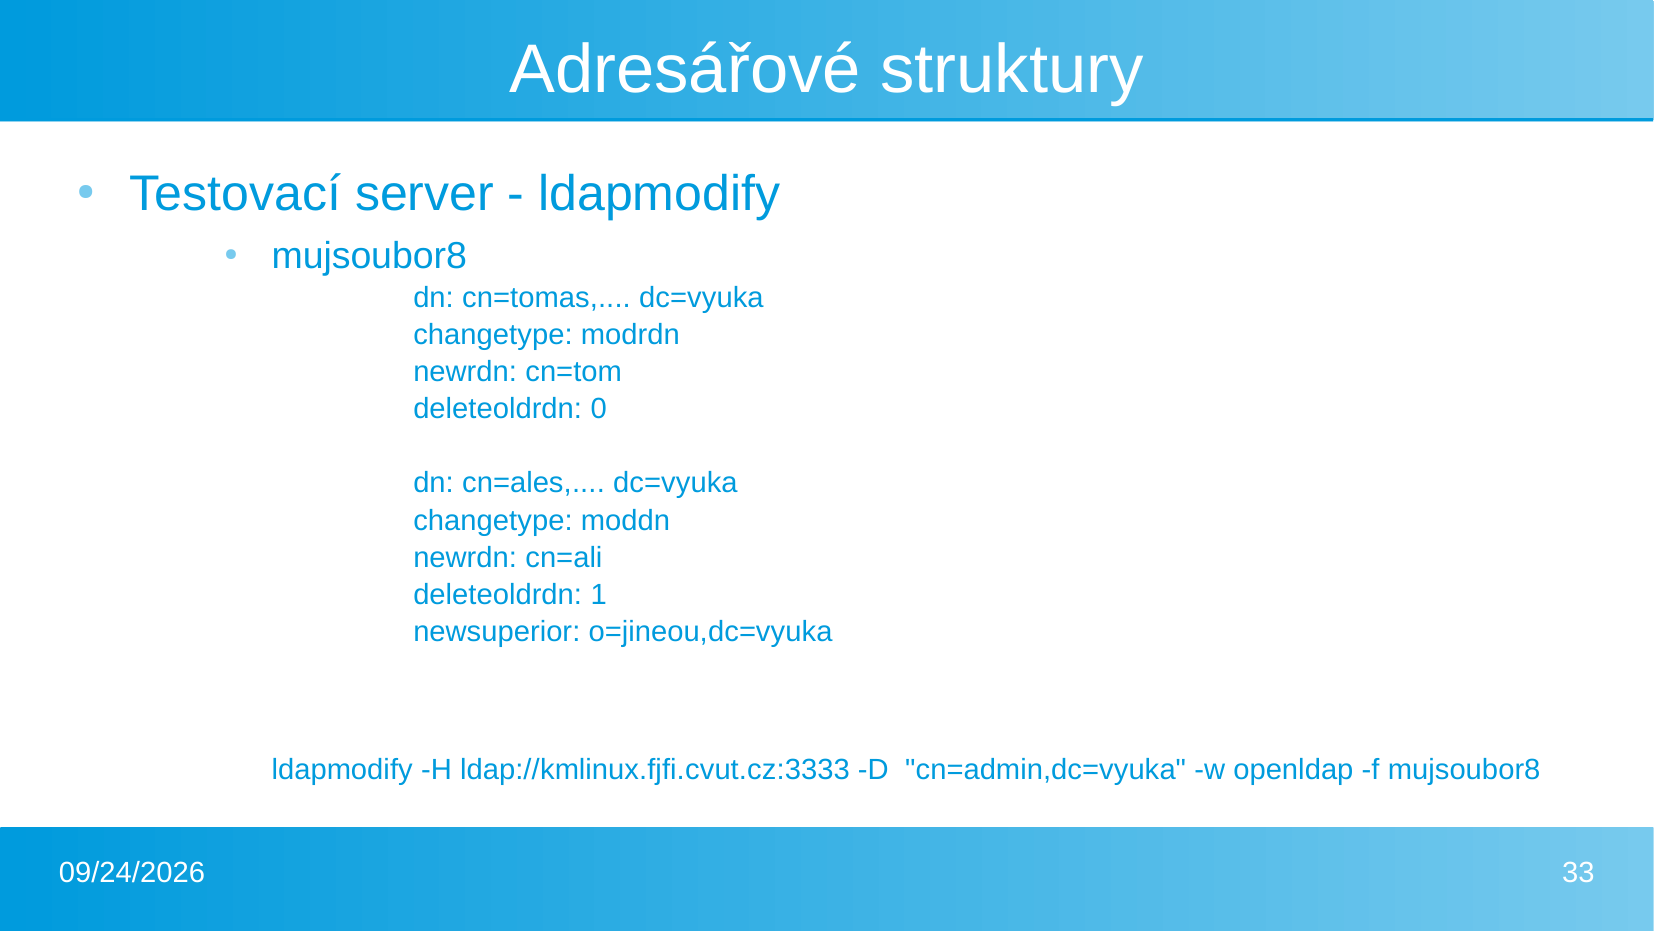

# Adresářové struktury
Testovací server - ldapmodify
mujsoubor8
dn: cn=tomas,.... dc=vyuka
changetype: modrdn
newrdn: cn=tom
deleteoldrdn: 0
dn: cn=ales,.... dc=vyuka
changetype: moddn
newrdn: cn=ali
deleteoldrdn: 1
newsuperior: o=jineou,dc=vyuka
ldapmodify -H ldap://kmlinux.fjfi.cvut.cz:3333 -D "cn=admin,dc=vyuka" -w openldap -f mujsoubor8
33